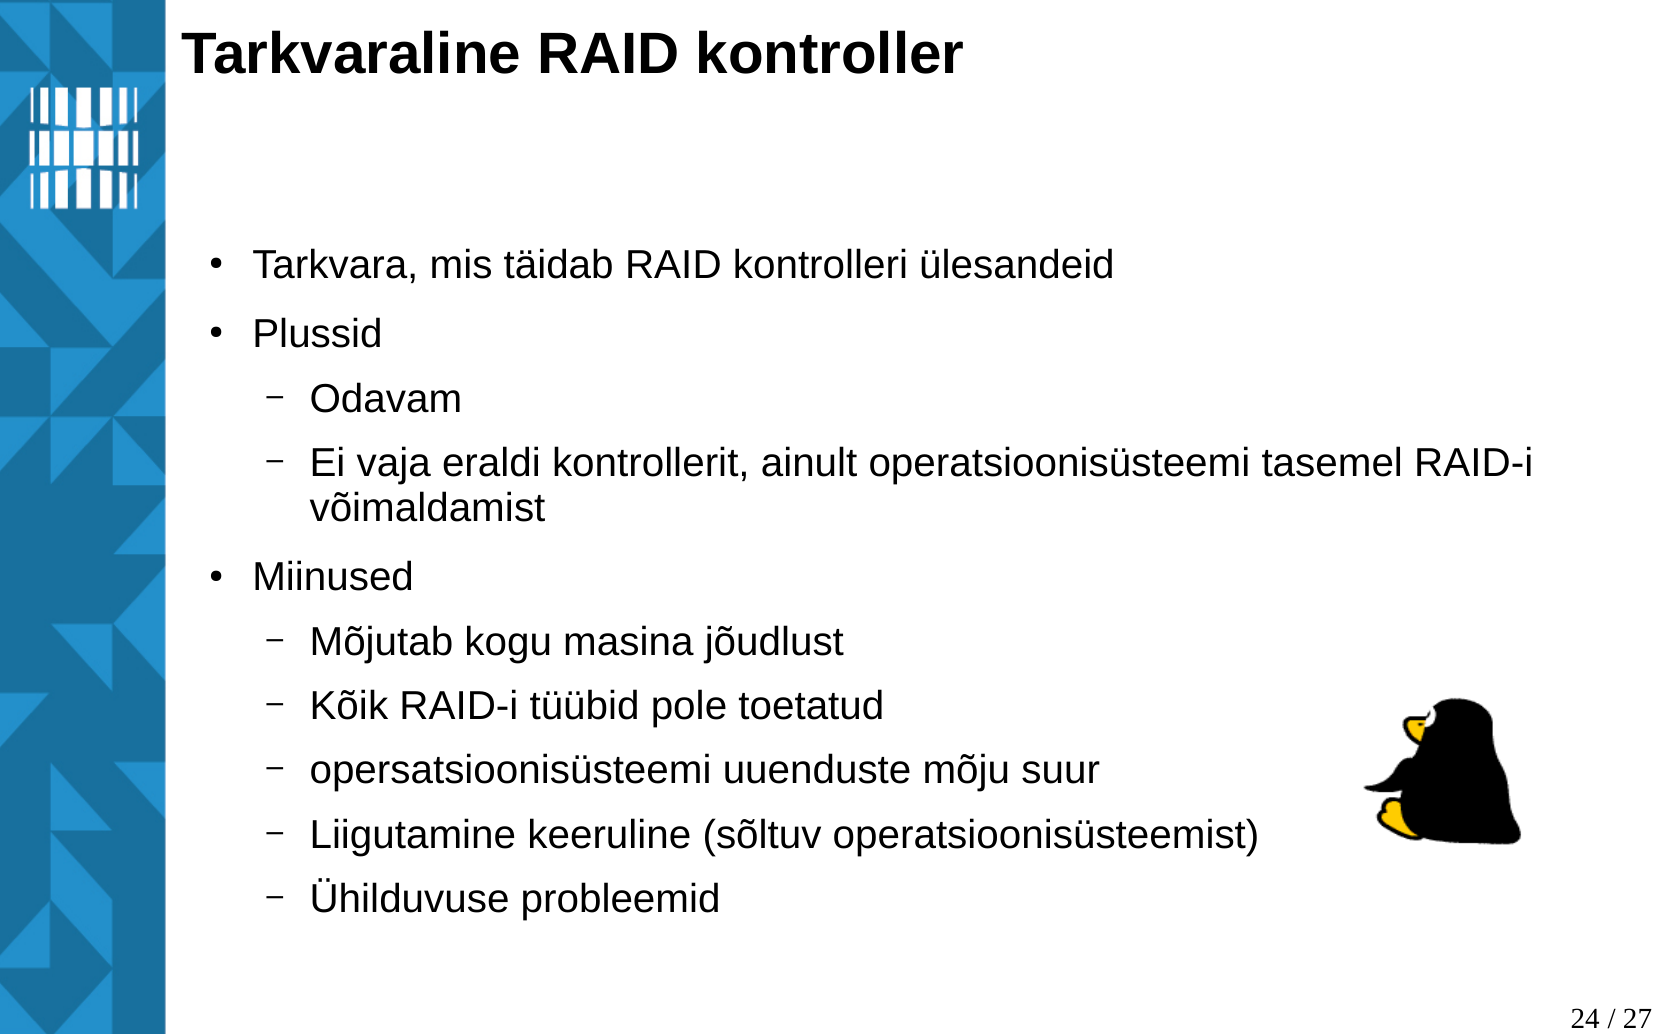

# Tarkvaraline RAID kontroller
Tarkvara, mis täidab RAID kontrolleri ülesandeid
Plussid
Odavam
Ei vaja eraldi kontrollerit, ainult operatsioonisüsteemi tasemel RAID-i võimaldamist
Miinused
Mõjutab kogu masina jõudlust
Kõik RAID-i tüübid pole toetatud
opersatsioonisüsteemi uuenduste mõju suur
Liigutamine keeruline (sõltuv operatsioonisüsteemist)
Ühilduvuse probleemid